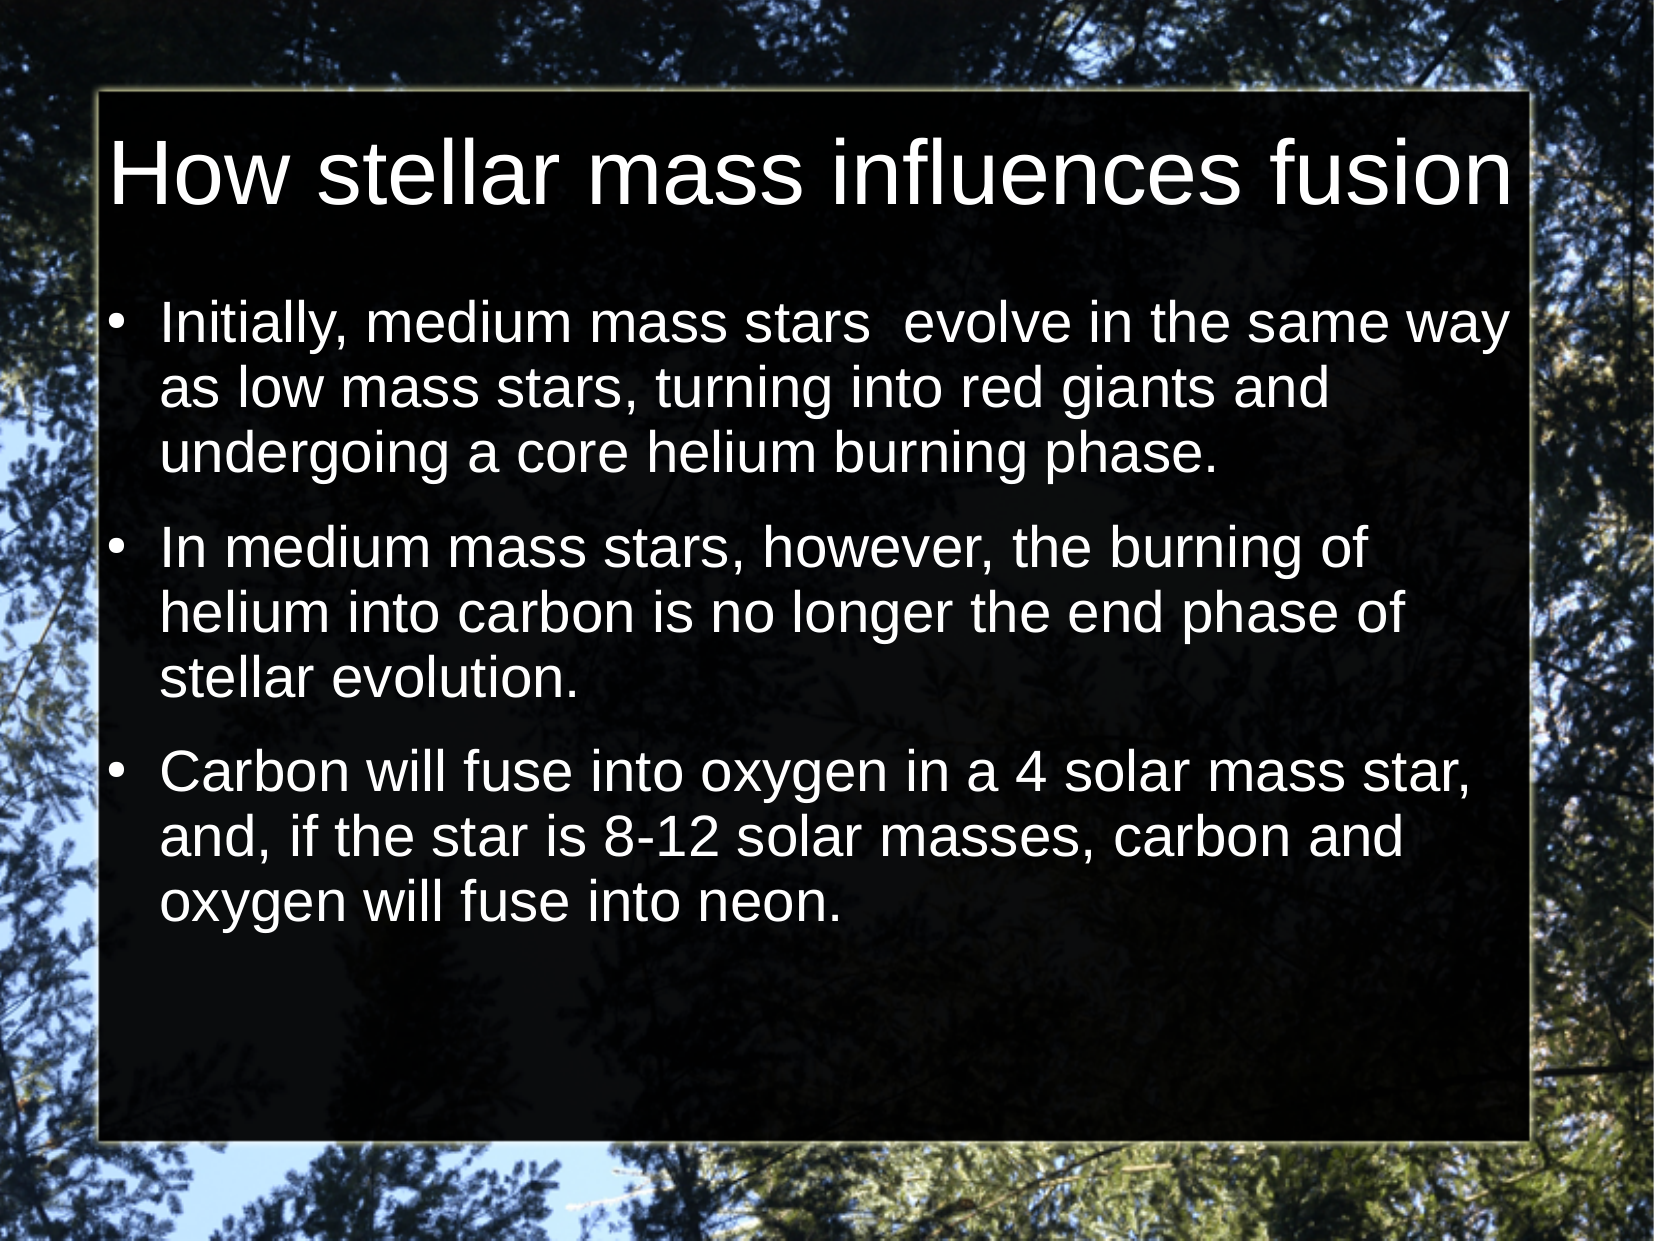

# How stellar mass influences fusion
Initially, medium mass stars evolve in the same way as low mass stars, turning into red giants and undergoing a core helium burning phase.
In medium mass stars, however, the burning of helium into carbon is no longer the end phase of stellar evolution.
Carbon will fuse into oxygen in a 4 solar mass star, and, if the star is 8-12 solar masses, carbon and oxygen will fuse into neon.